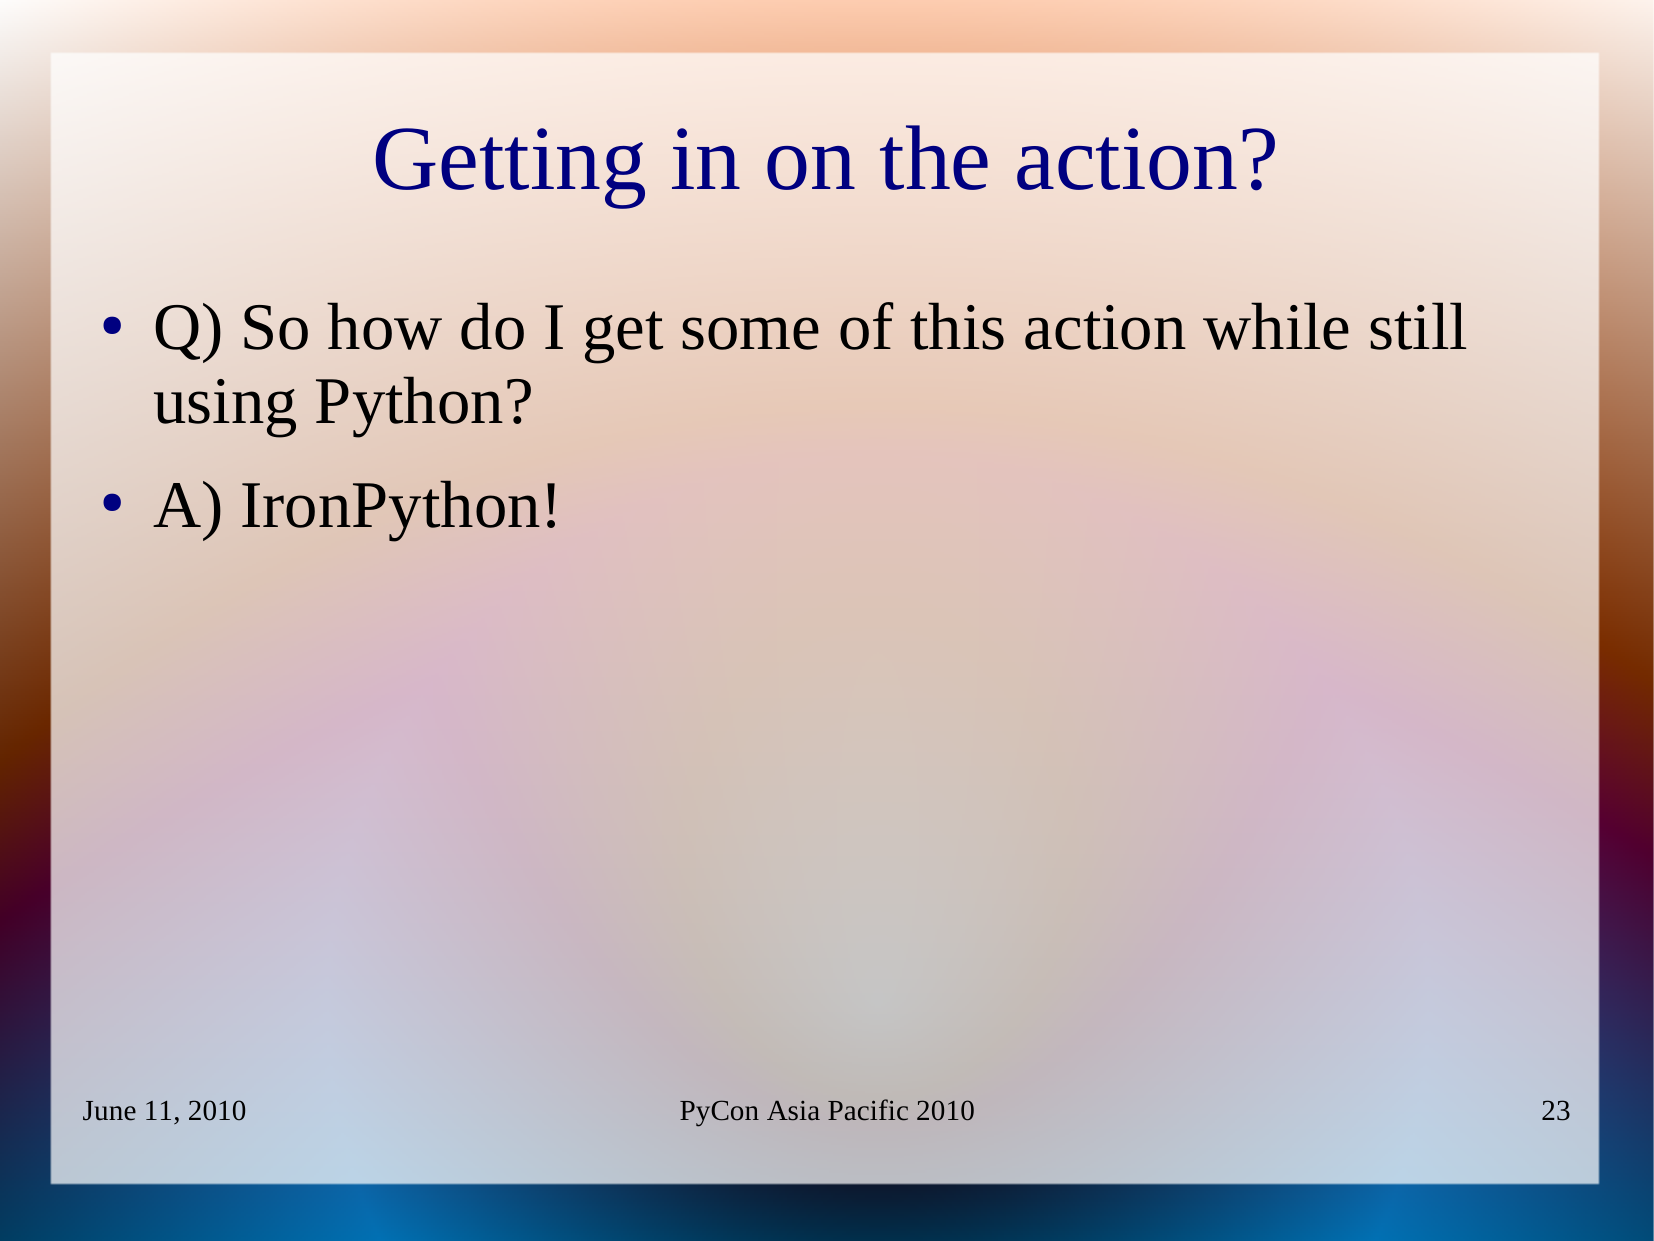

# Getting in on the action?
Q) So how do I get some of this action while still using Python?
A) IronPython!
June 11, 2010
PyCon Asia Pacific 2010
23